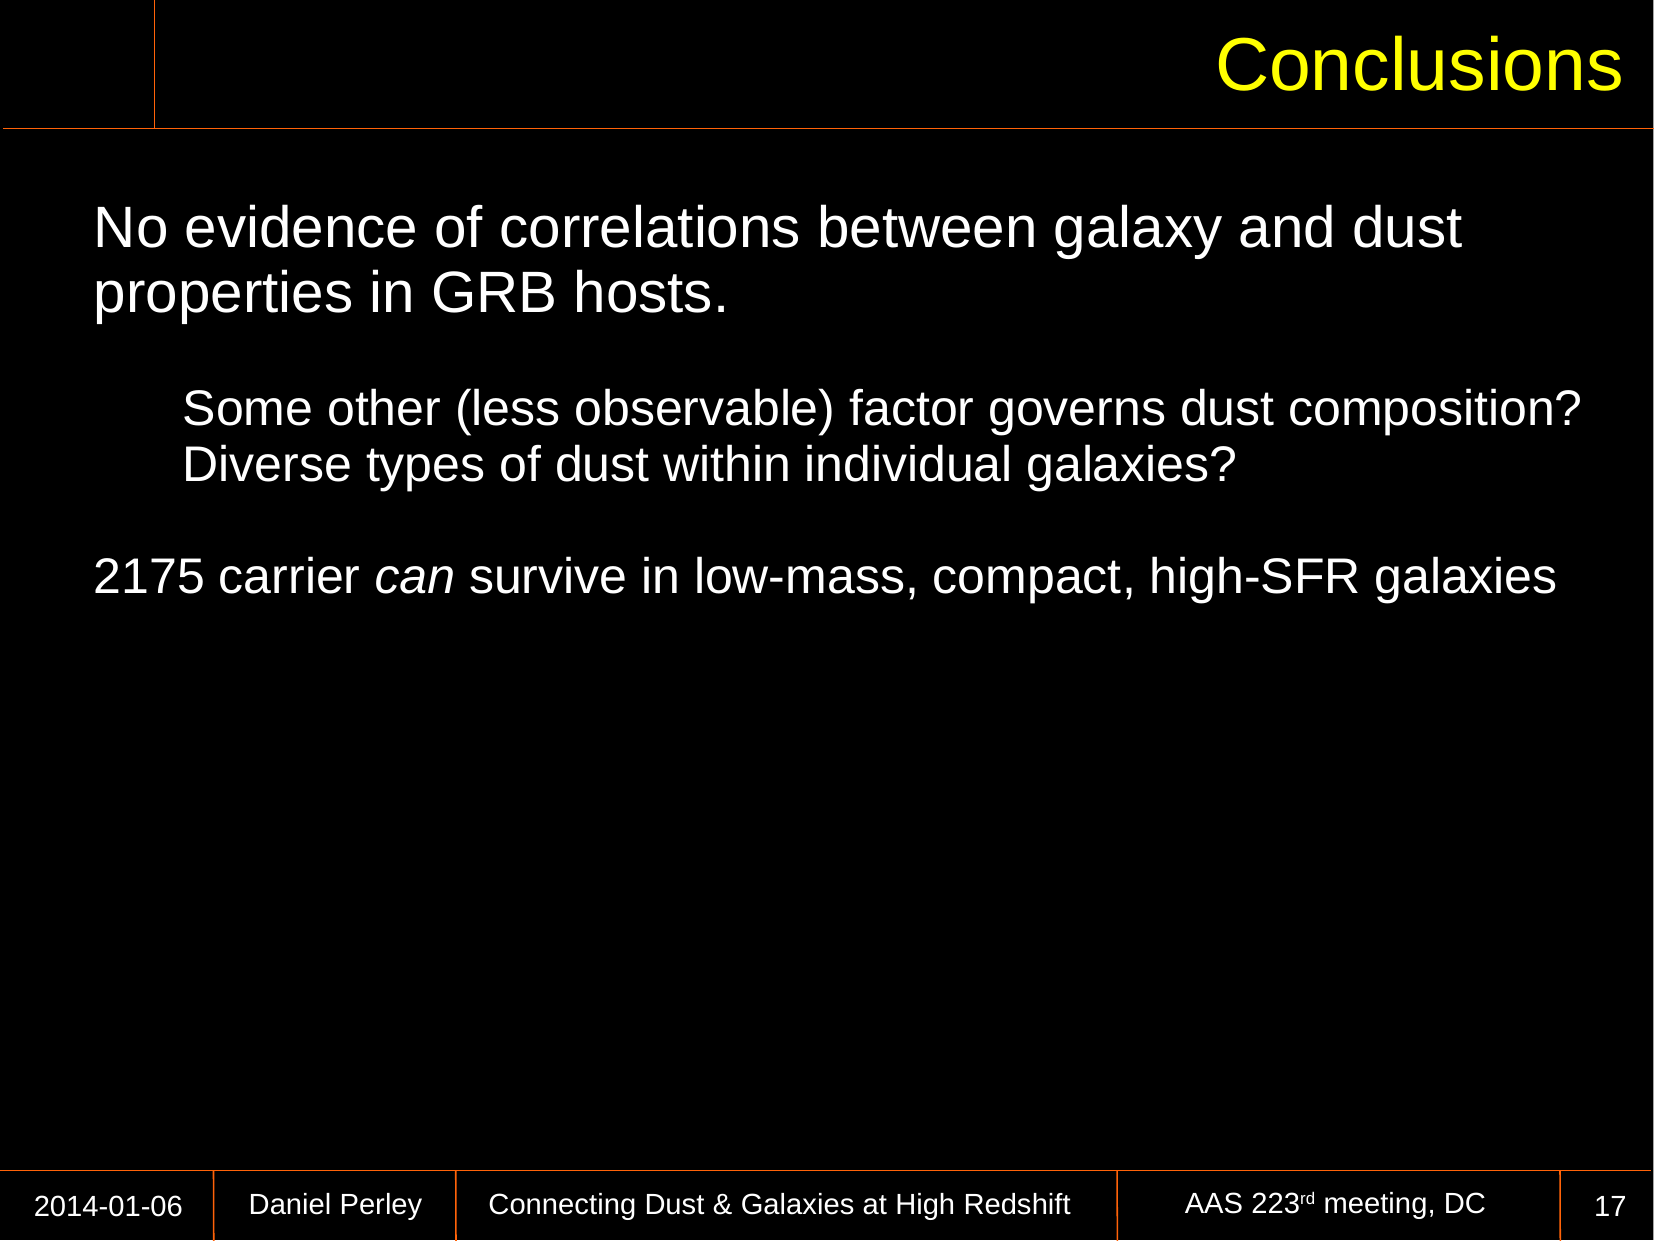

# Conclusions
No evidence of correlations between galaxy and dust properties in GRB hosts.
	 Some other (less observable) factor governs dust composition?
	 Diverse types of dust within individual galaxies?
2175 carrier can survive in low-mass, compact, high-SFR galaxies
2014-01-06
17